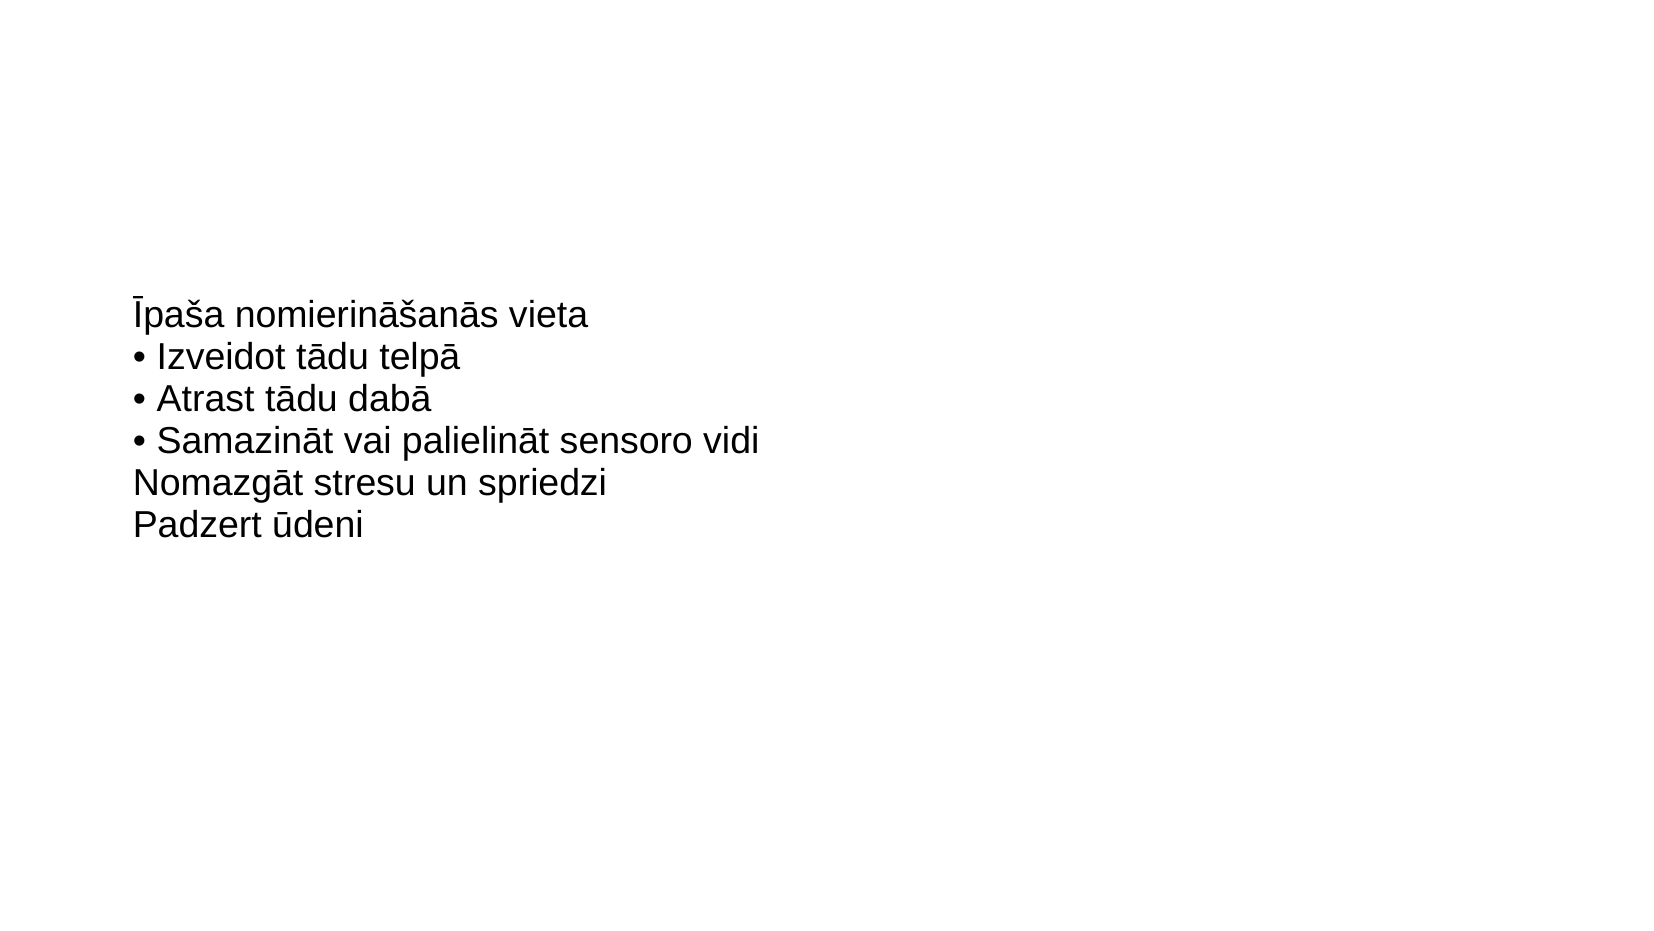

Īpaša nomierināšanās vieta
• Izveidot tādu telpā
• Atrast tādu dabā
• Samazināt vai palielināt sensoro vidi
Nomazgāt stresu un spriedzi
Padzert ūdeni